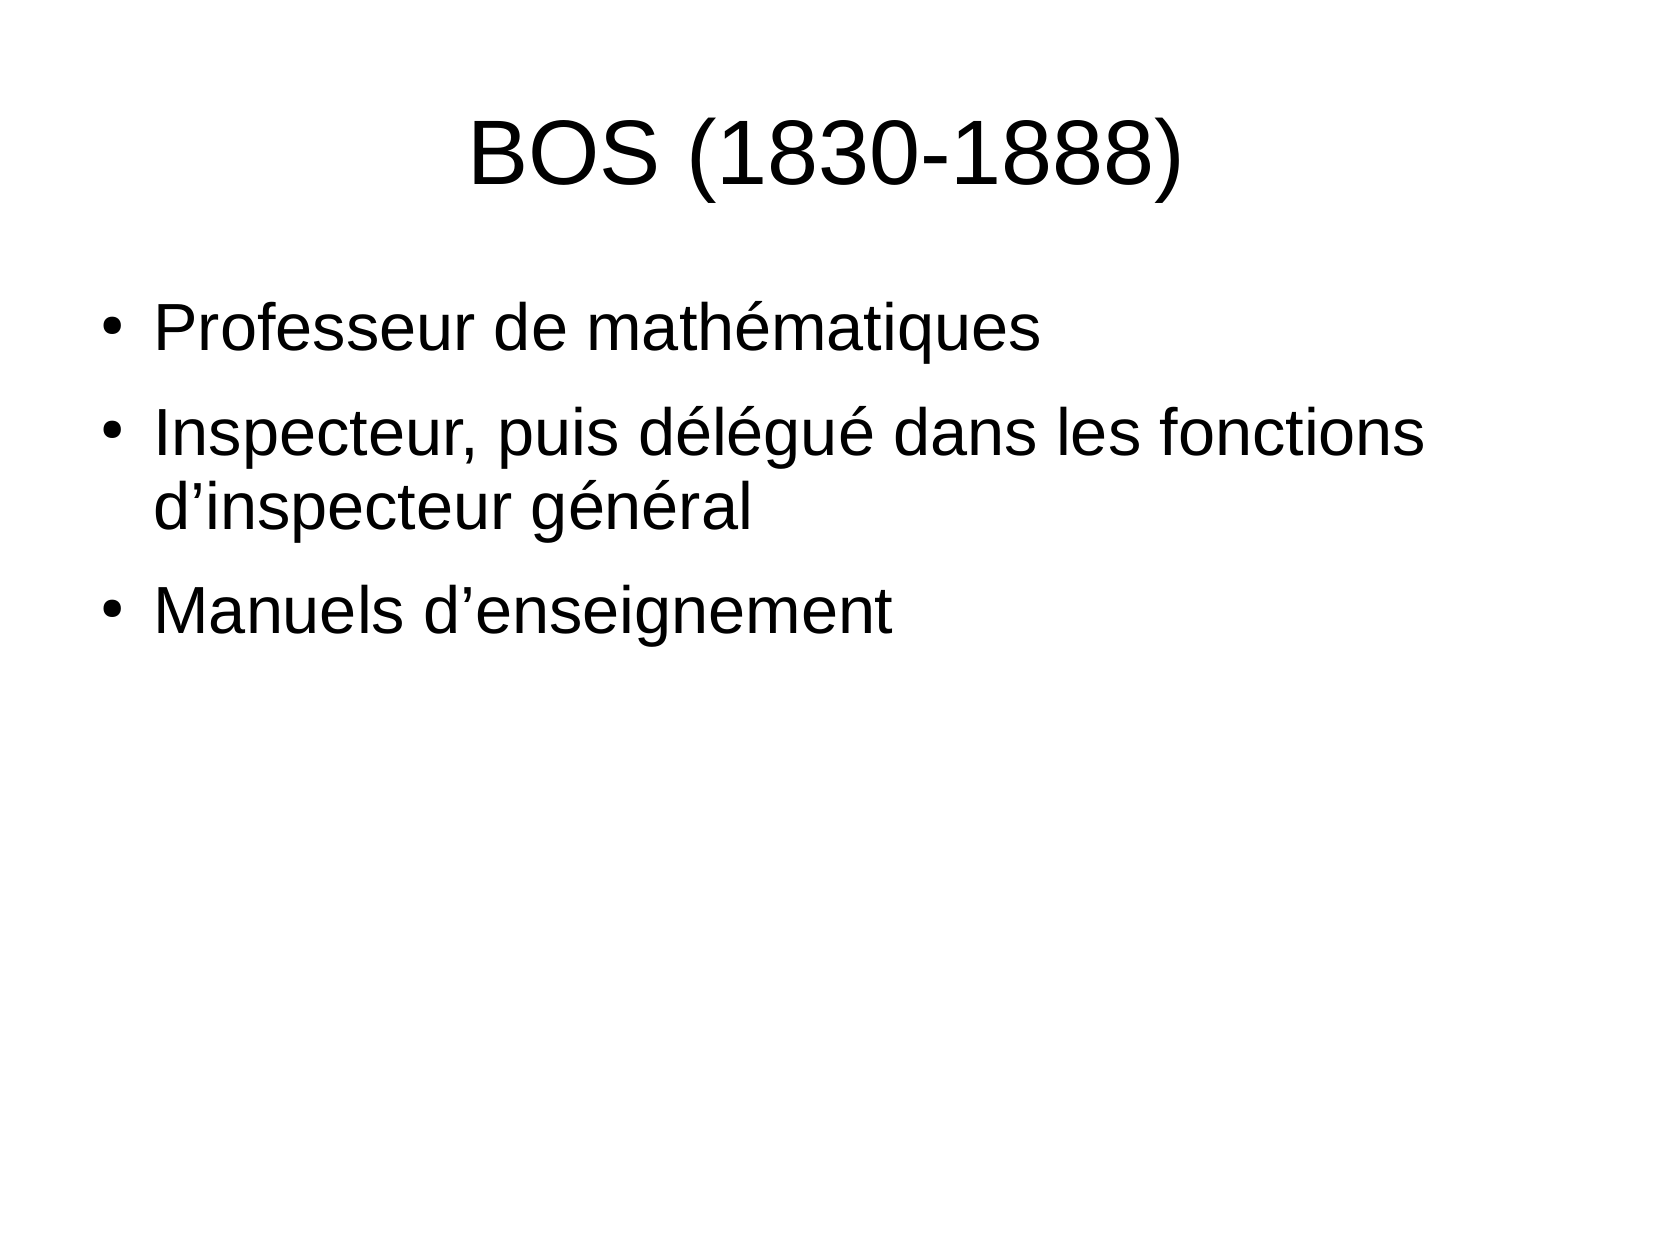

# BOS (1830-1888)
Professeur de mathématiques
Inspecteur, puis délégué dans les fonctions d’inspecteur général
Manuels d’enseignement